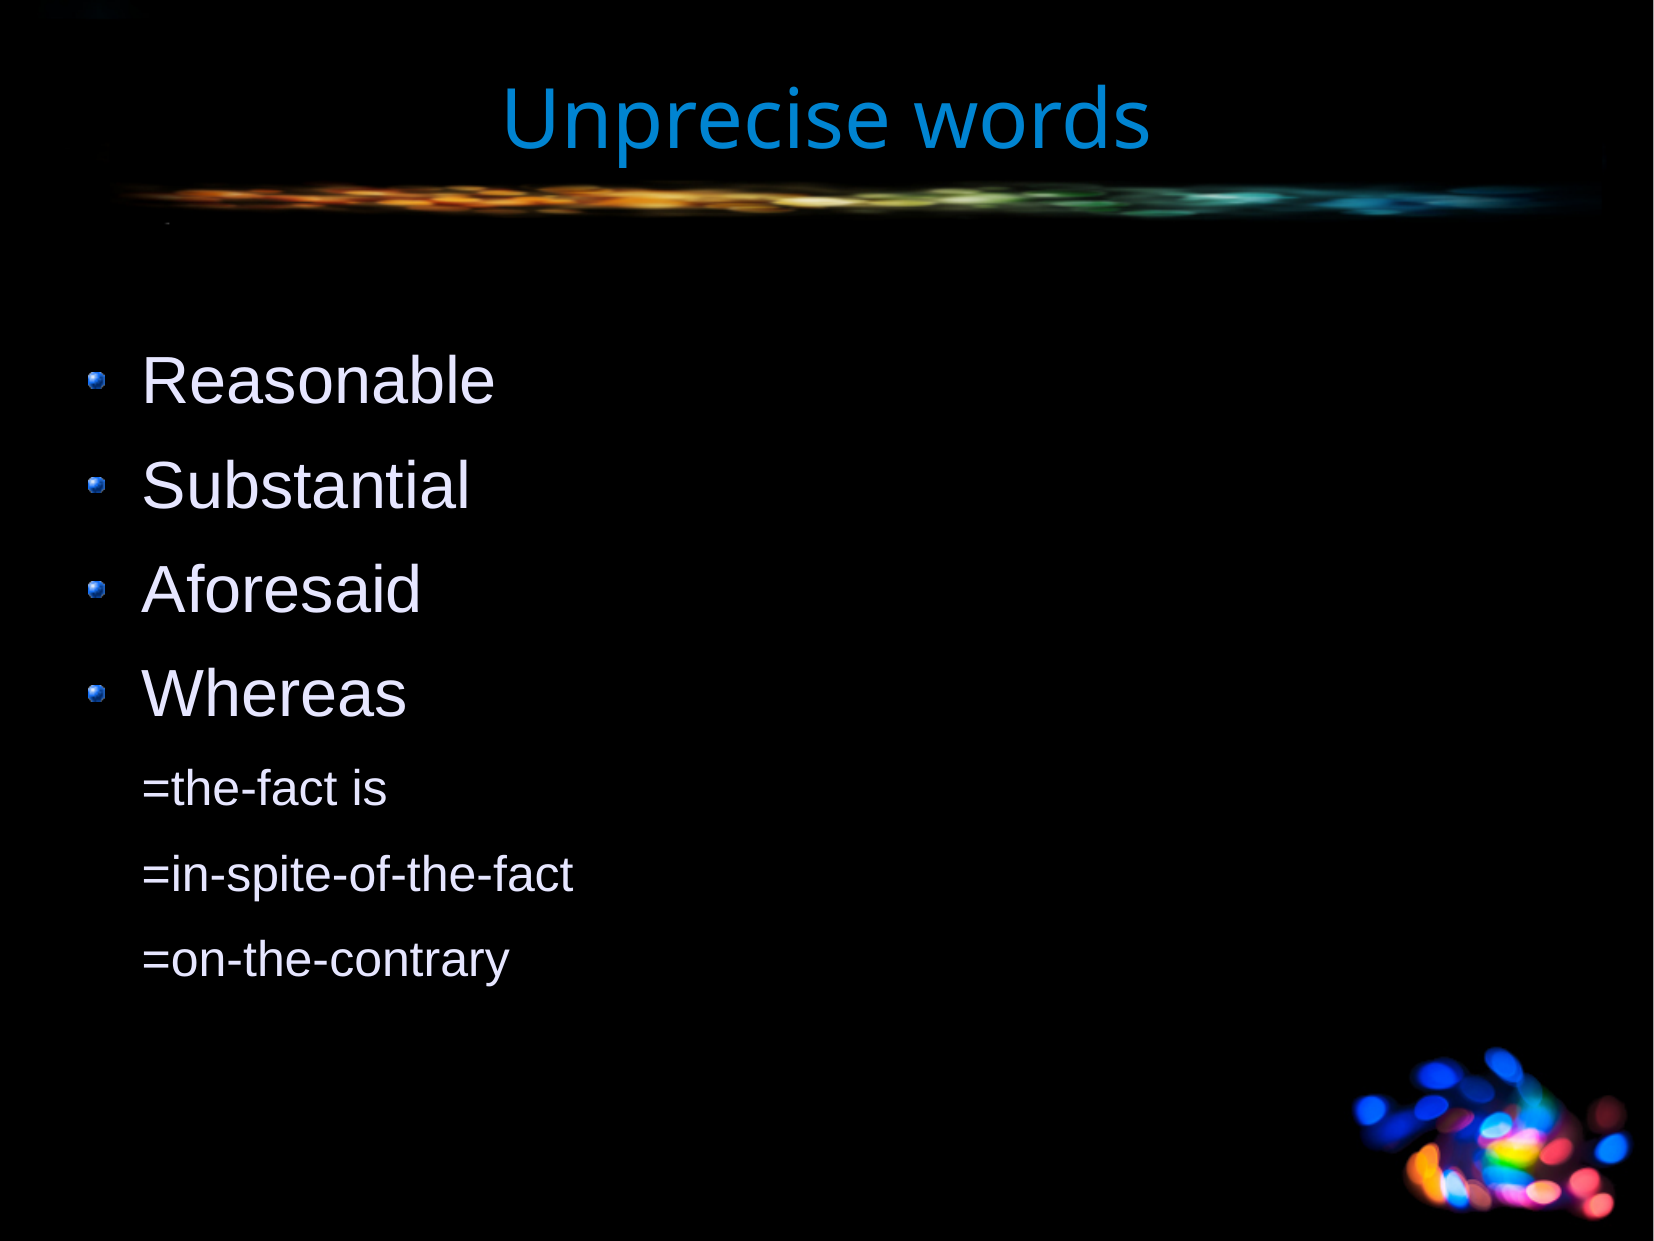

# Unprecise words
Reasonable
Substantial
Aforesaid
Whereas
=the-fact is
=in-spite-of-the-fact
=on-the-contrary